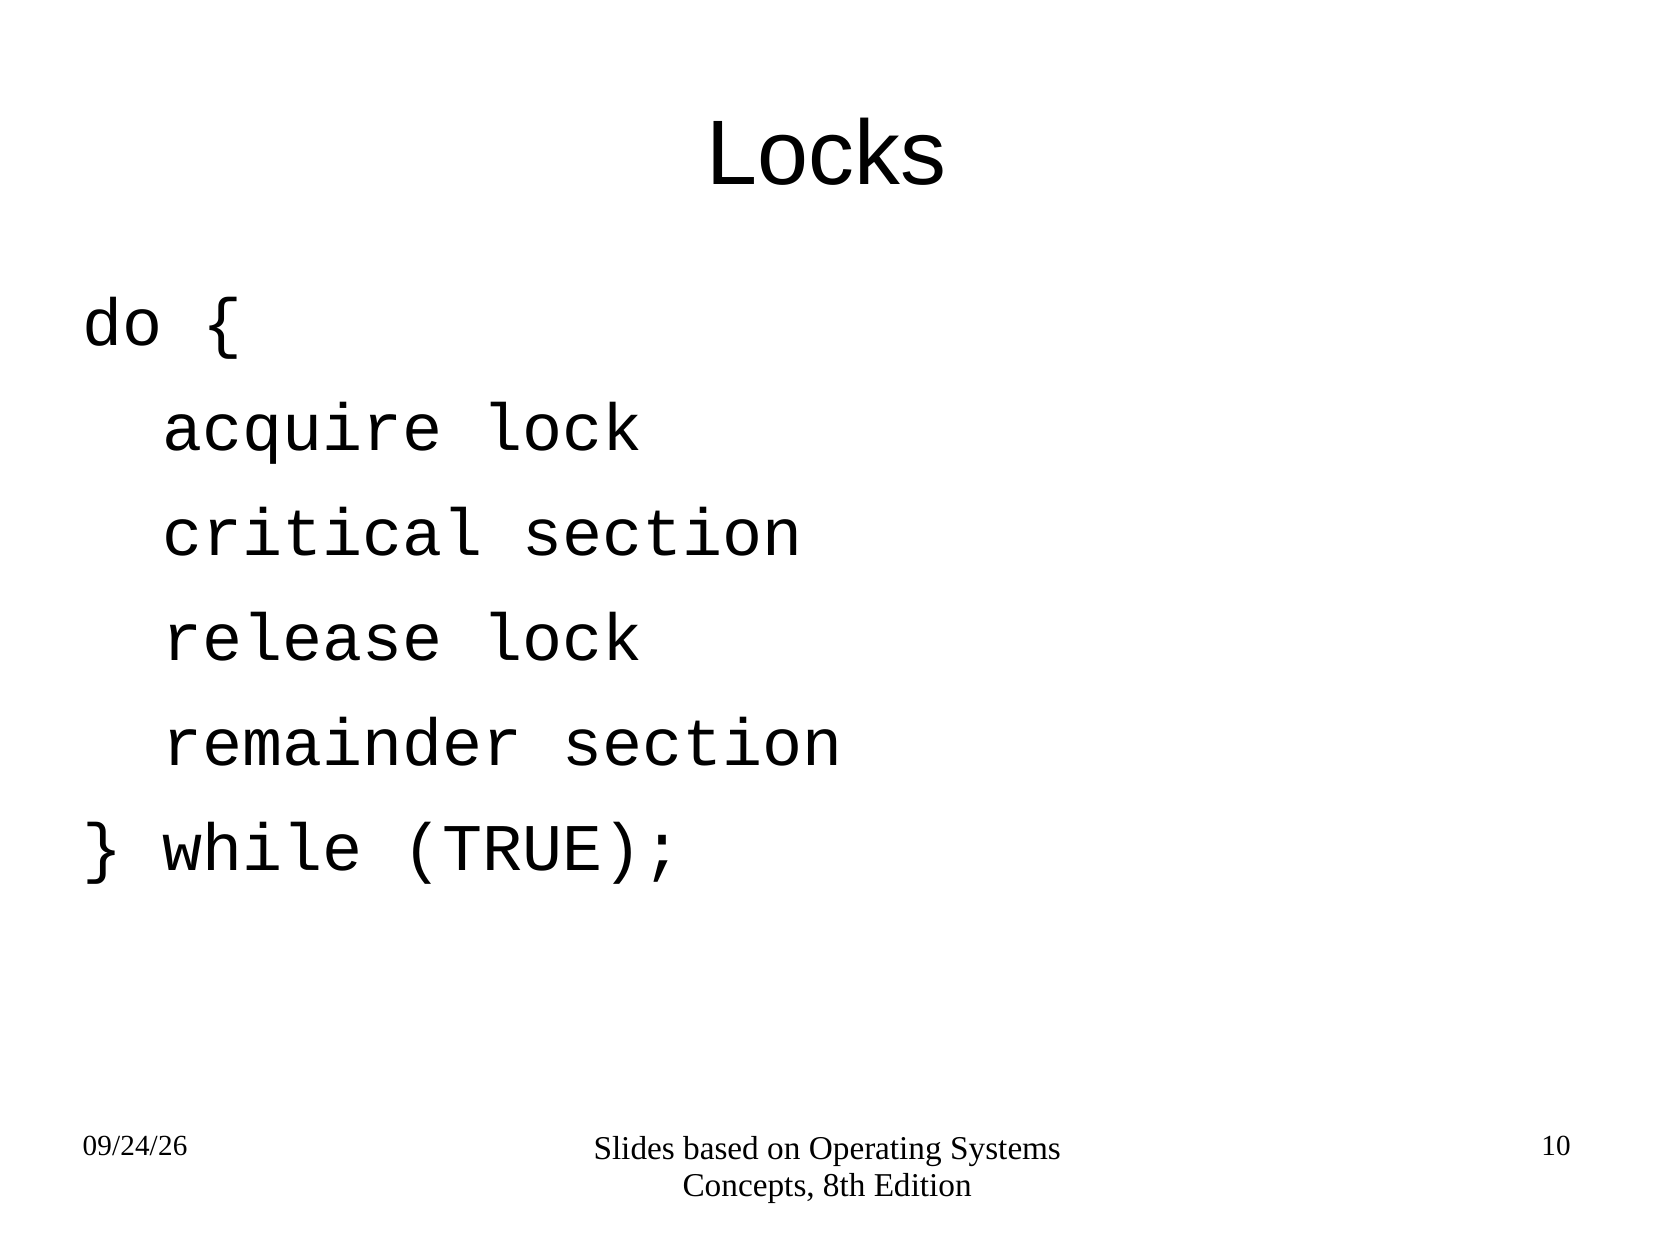

# Locks
do {
 acquire lock
 critical section
 release lock
 remainder section
} while (TRUE);
10